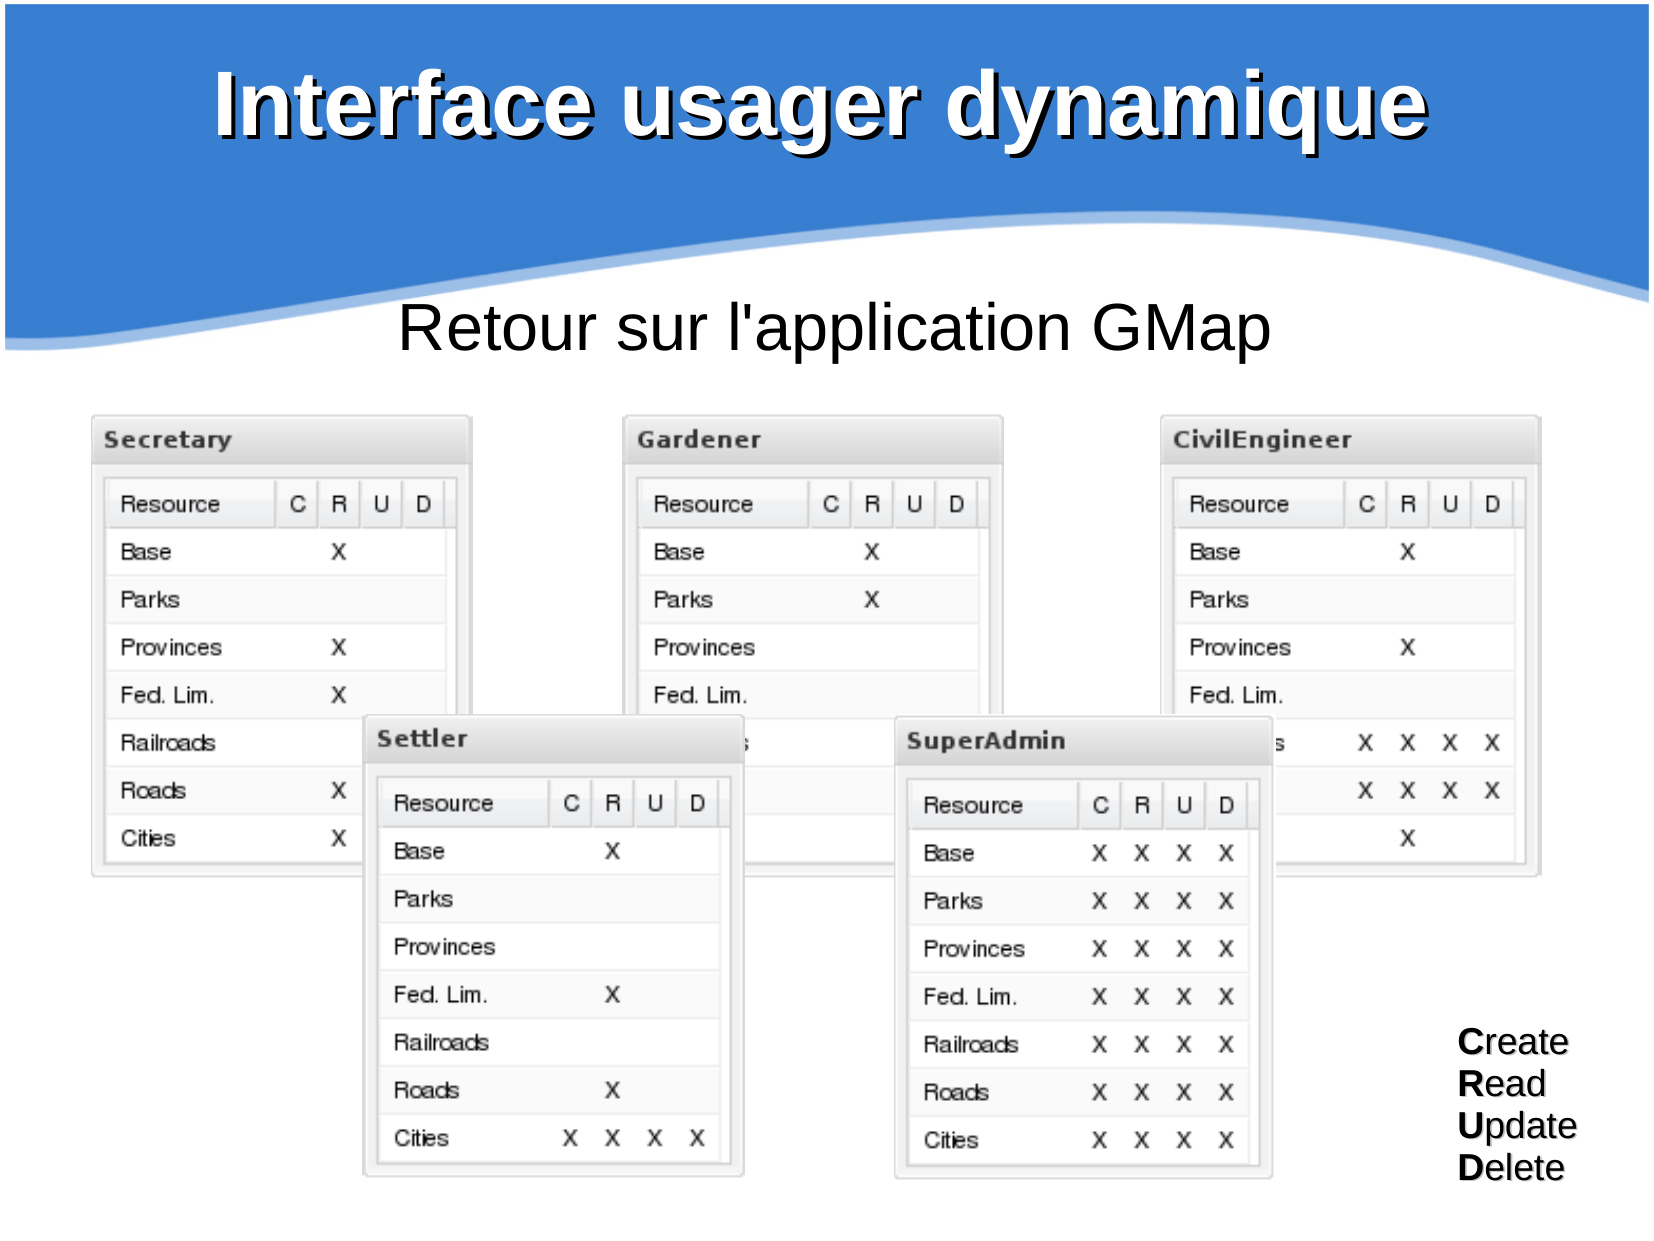

Interface usager dynamique
# Retour sur l'application GMap
 Create
 Read
 Update
 Delete